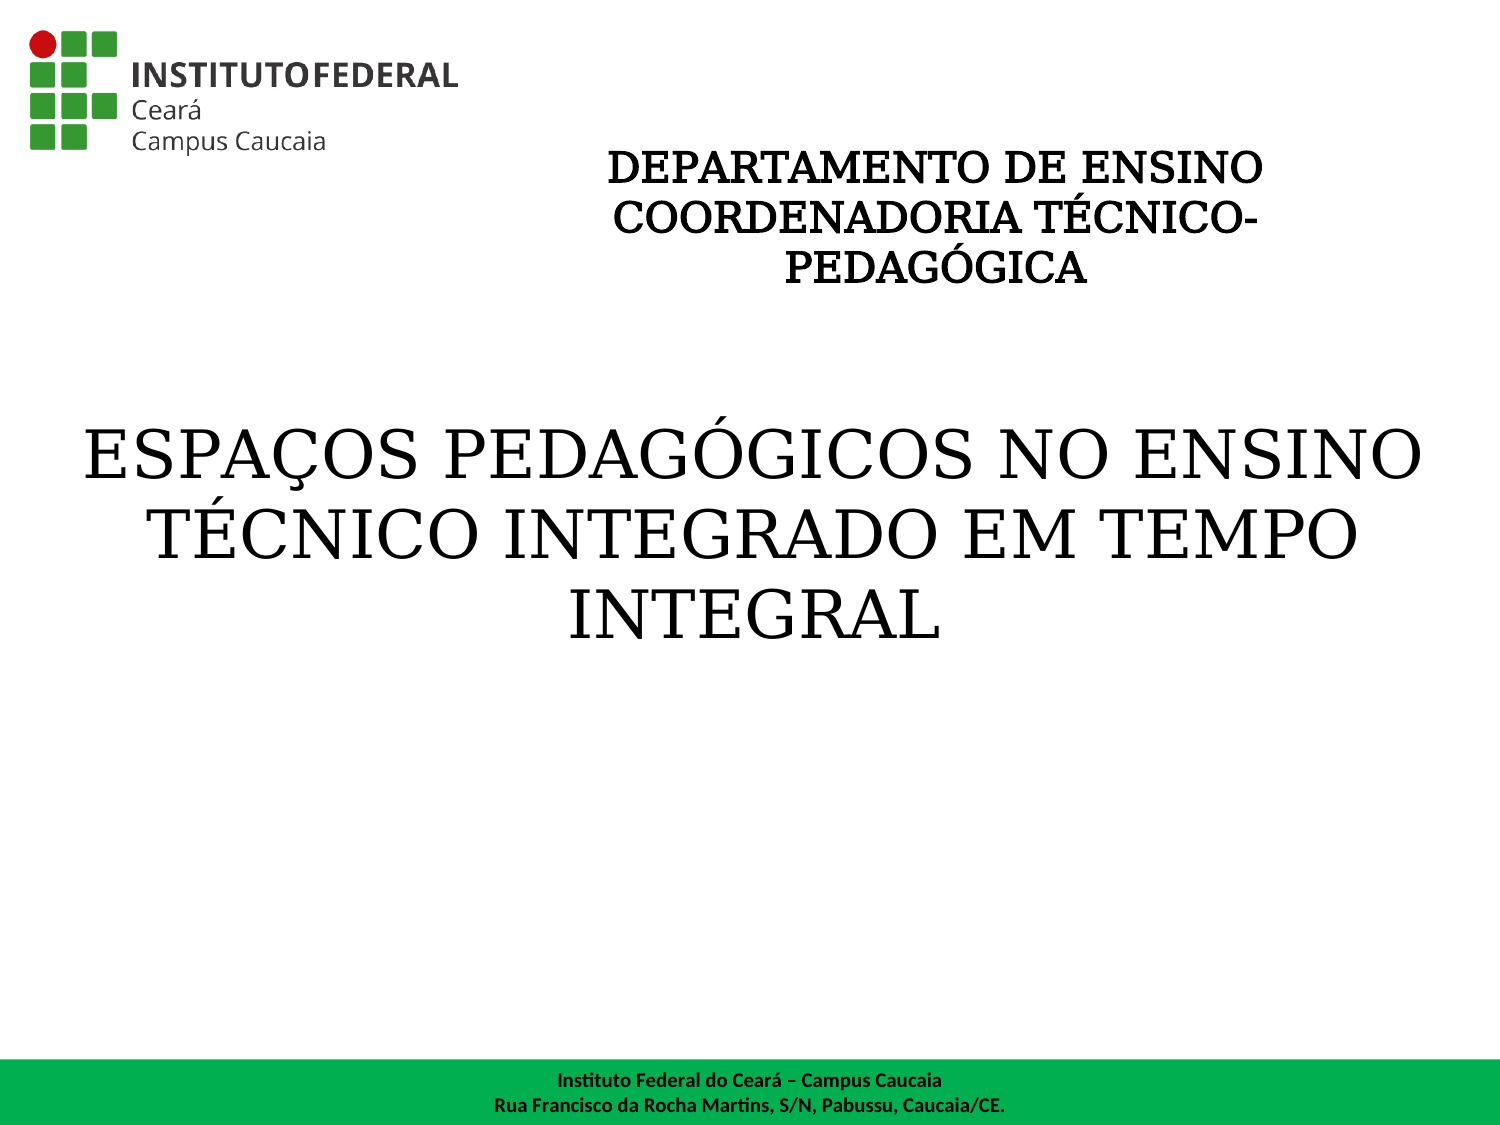

#
DEPARTAMENTO DE ENSINO
COORDENADORIA TÉCNICO-PEDAGÓGICA
ESPAÇOS PEDAGÓGICOS NO ENSINO TÉCNICO INTEGRADO EM TEMPO INTEGRAL